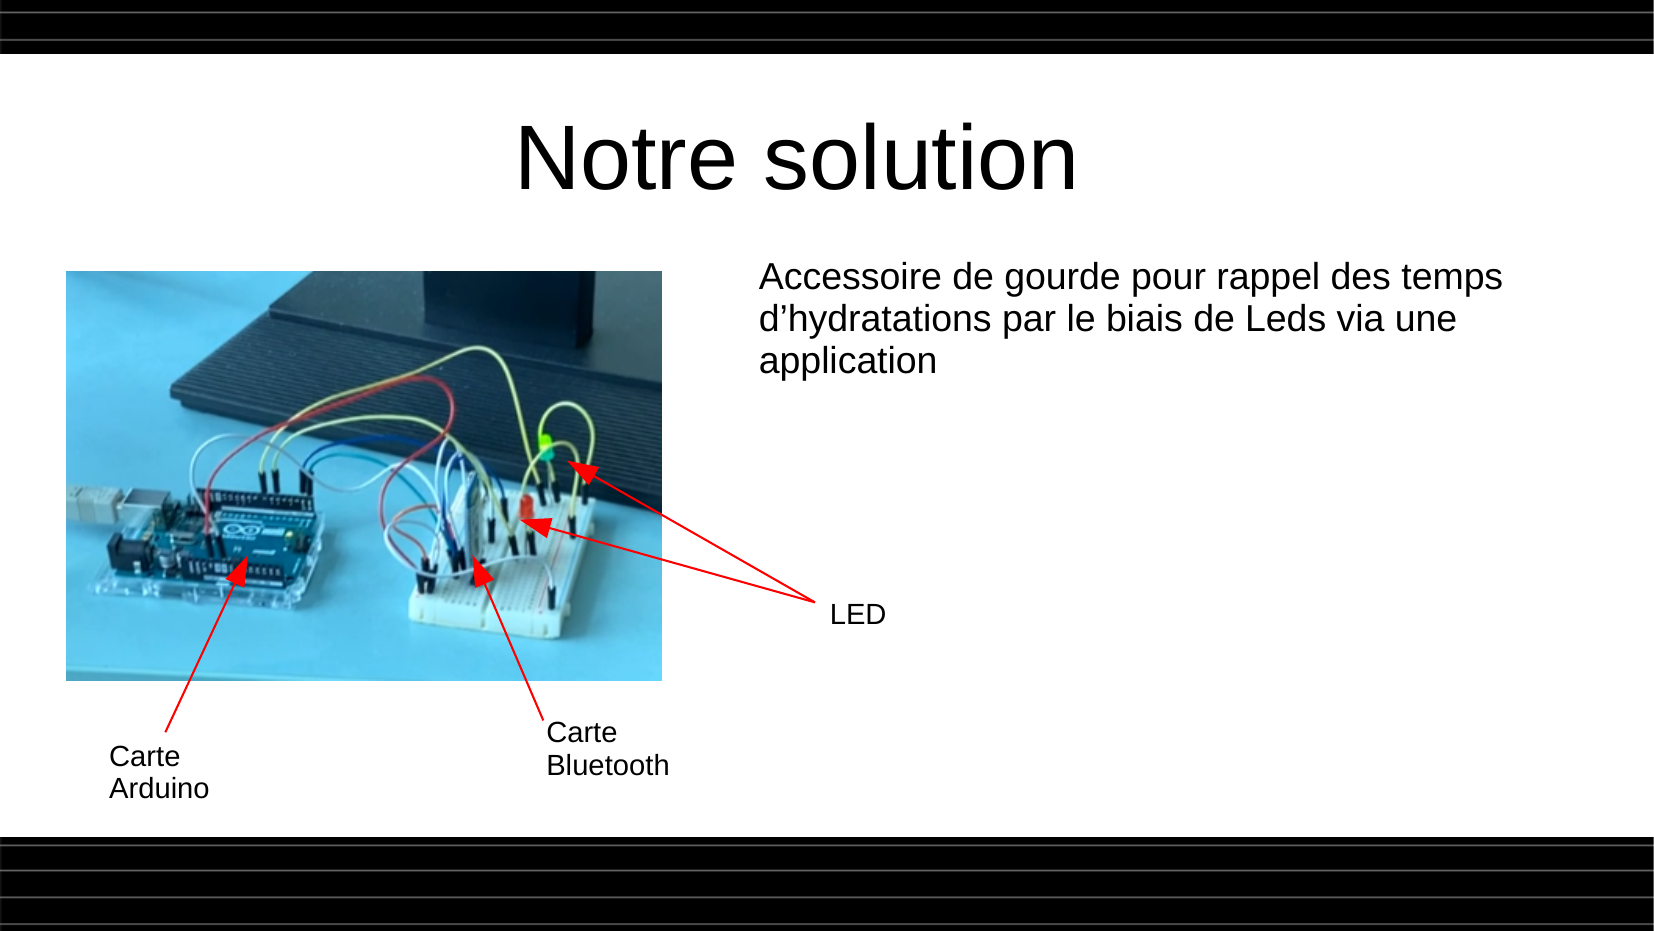

# Notre solution
Accessoire de gourde pour rappel des temps d’hydratations par le biais de Leds via une application
LED
Carte Bluetooth
Carte Arduino